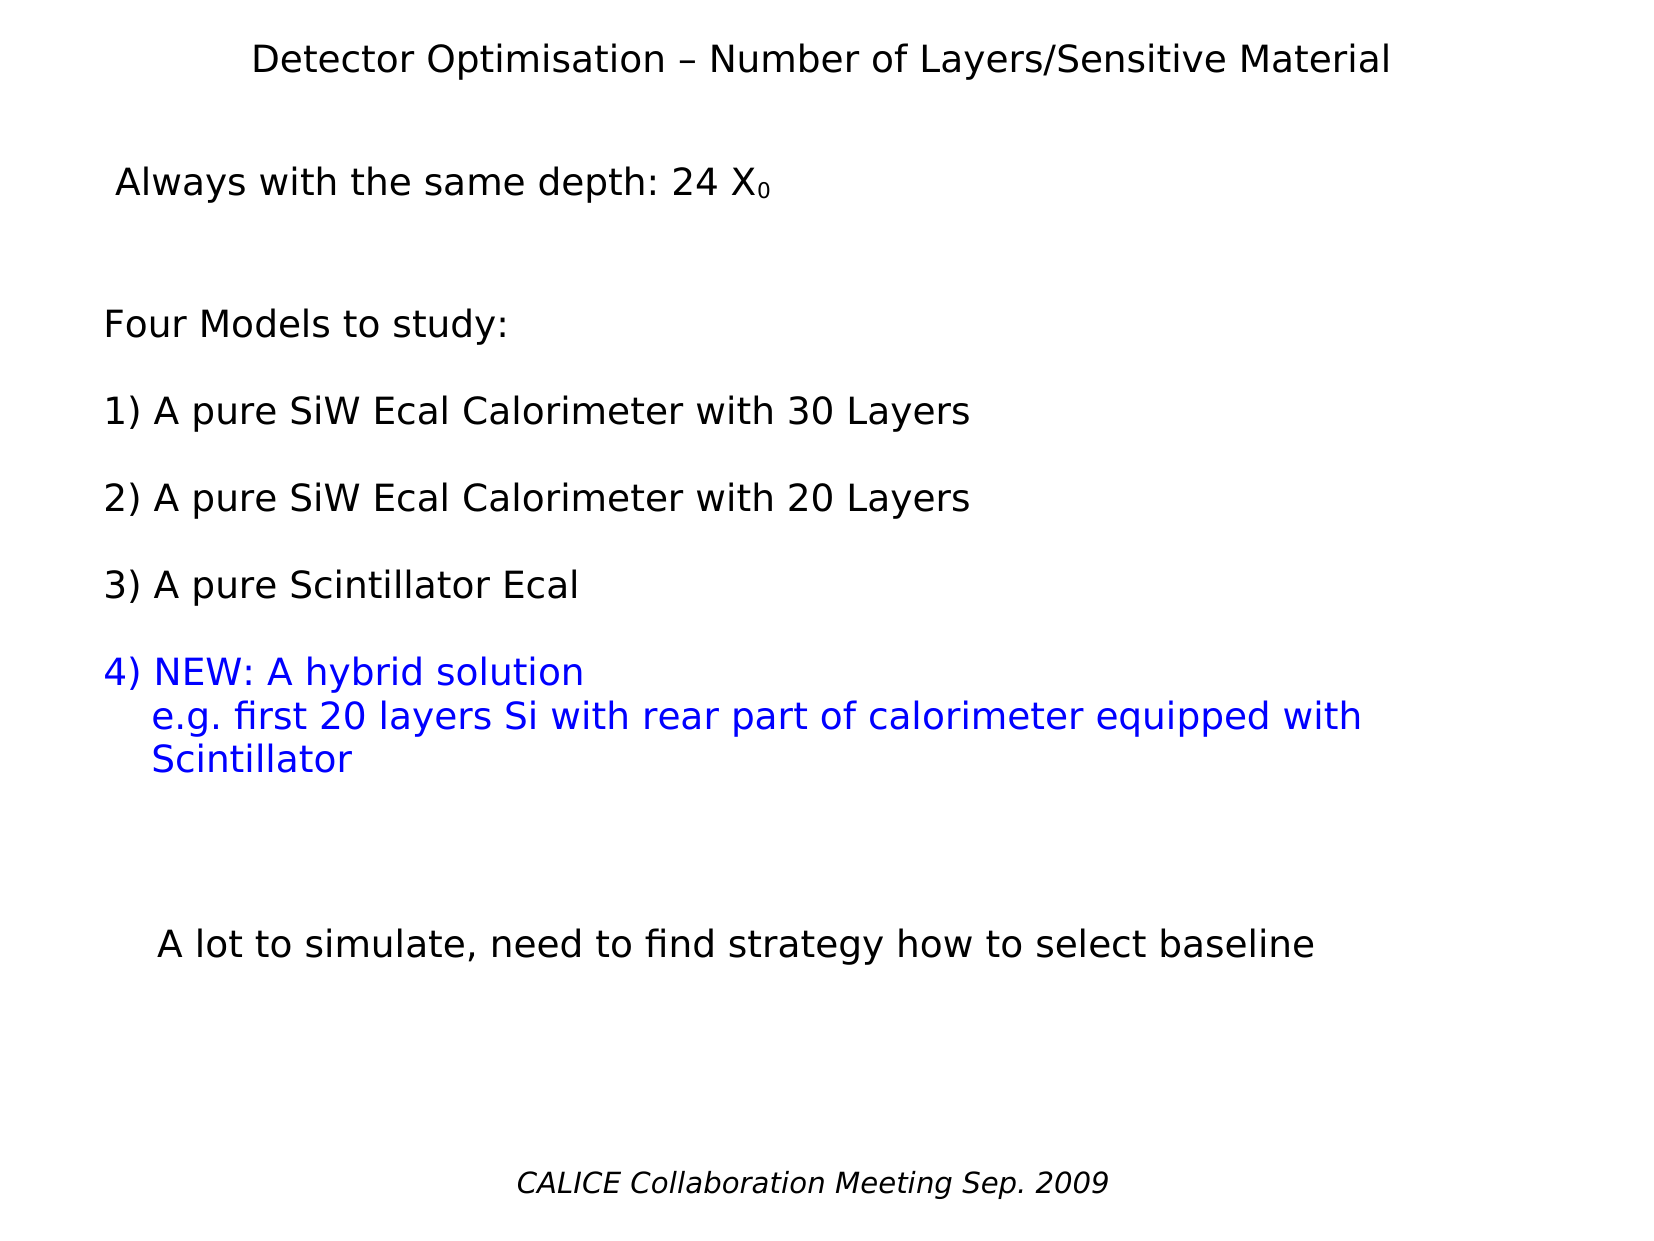

Detector Optimisation – Number of Layers/Sensitive Material
Always with the same depth: 24 X0
Four Models to study:
1) A pure SiW Ecal Calorimeter with 30 Layers
2) A pure SiW Ecal Calorimeter with 20 Layers
3) A pure Scintillator Ecal
4) NEW: A hybrid solution
 e.g. first 20 layers Si with rear part of calorimeter equipped with
 Scintillator
A lot to simulate, need to find strategy how to select baseline